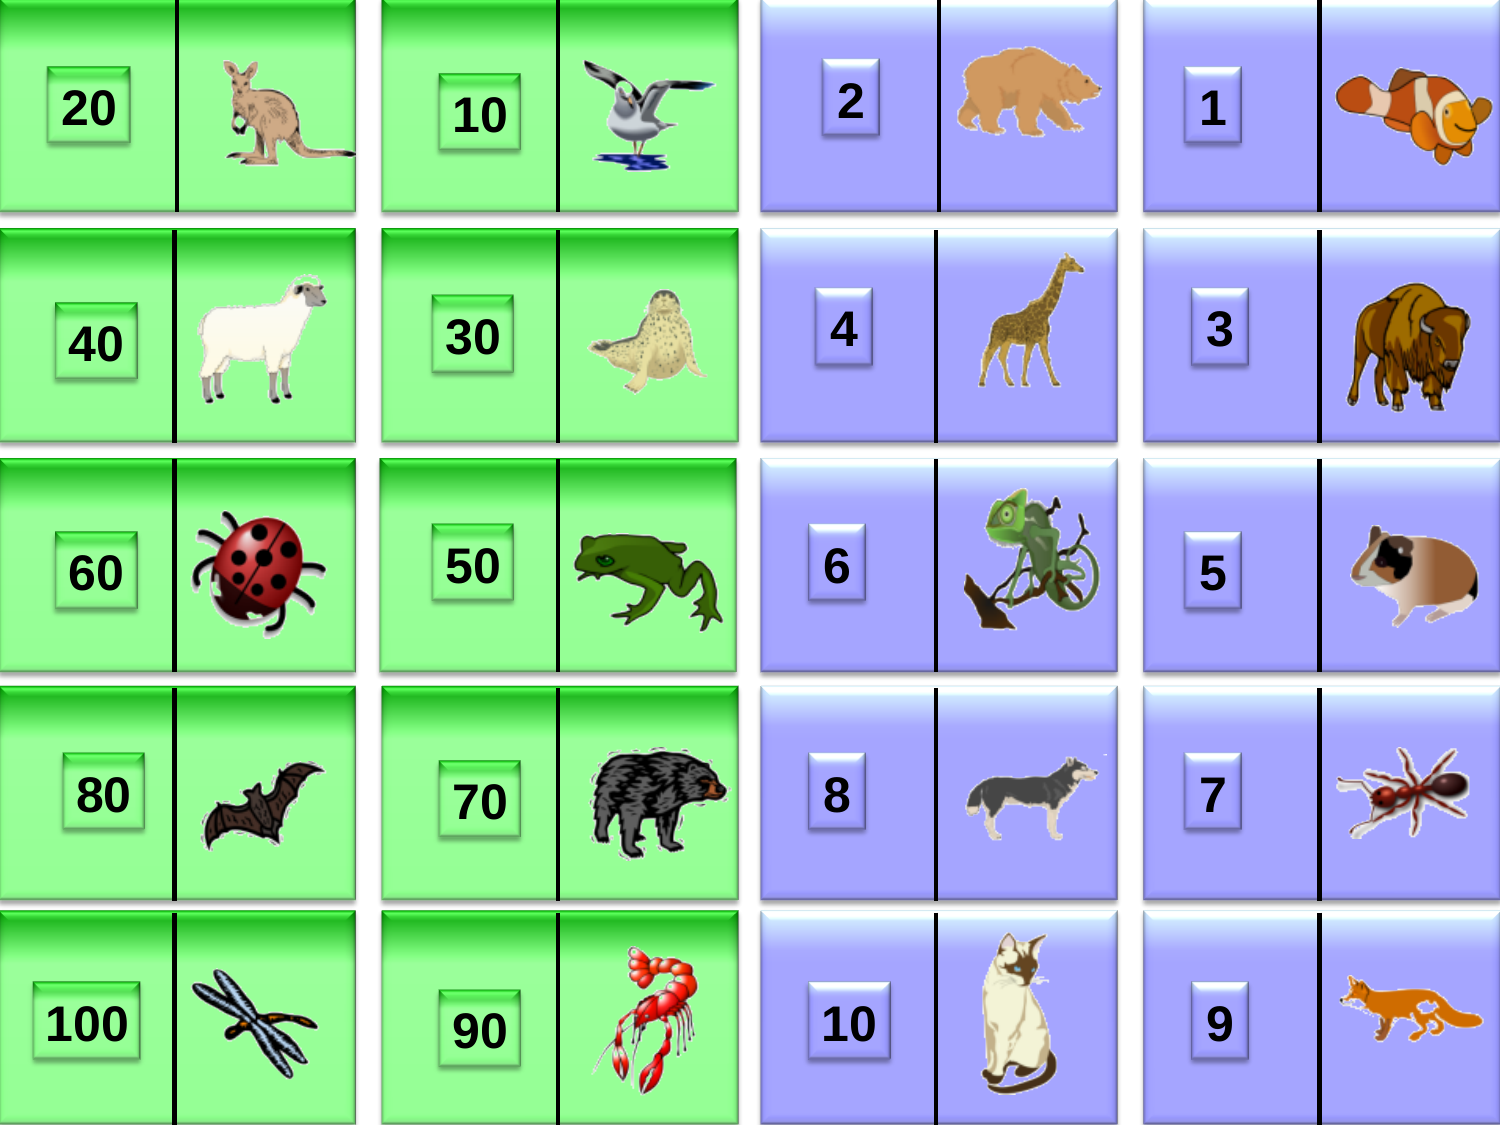

2
20
1
10
4
3
30
40
50
6
60
5
80
8
7
70
100
10
9
90